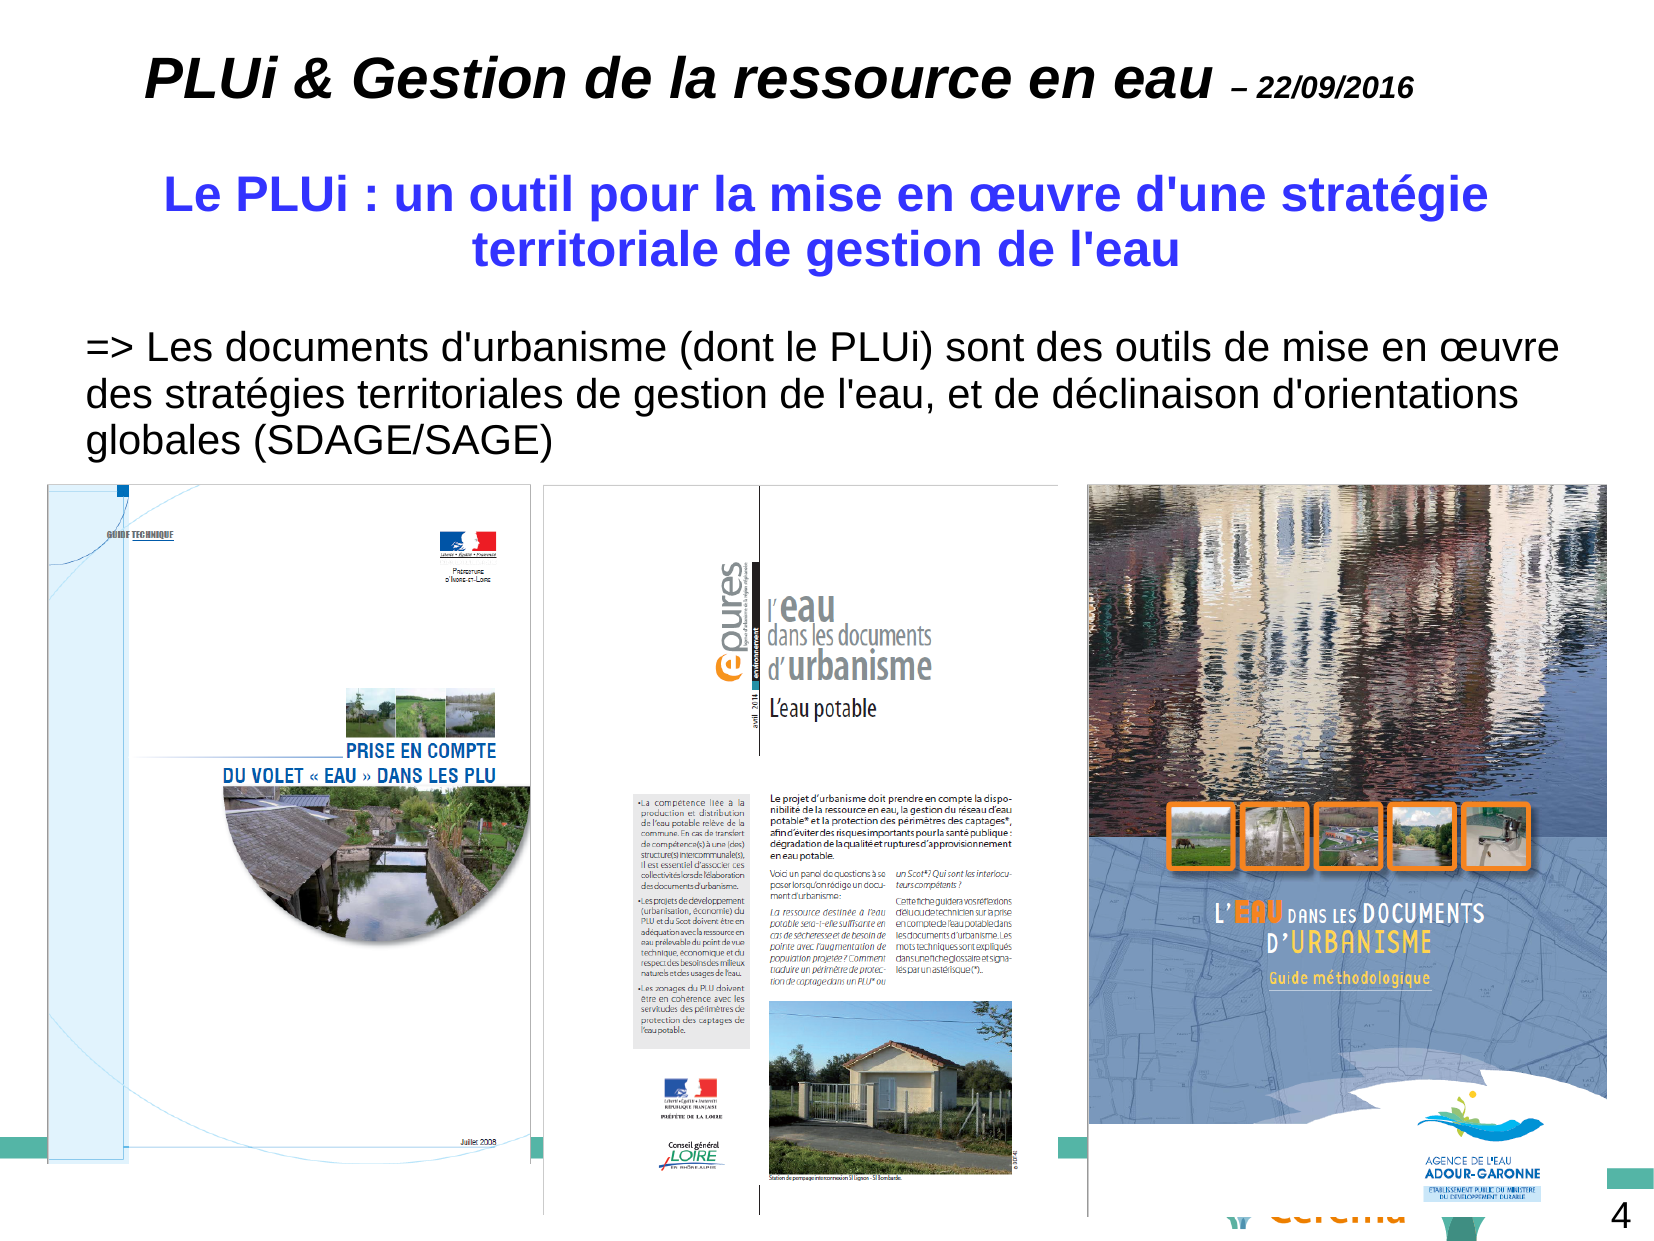

# PLUi & Gestion de la ressource en eau – 22/09/2016
Le PLUi : un outil pour la mise en œuvre d'une stratégie territoriale de gestion de l'eau
=> Les documents d'urbanisme (dont le PLUi) sont des outils de mise en œuvre des stratégies territoriales de gestion de l'eau, et de déclinaison d'orientations globales (SDAGE/SAGE)